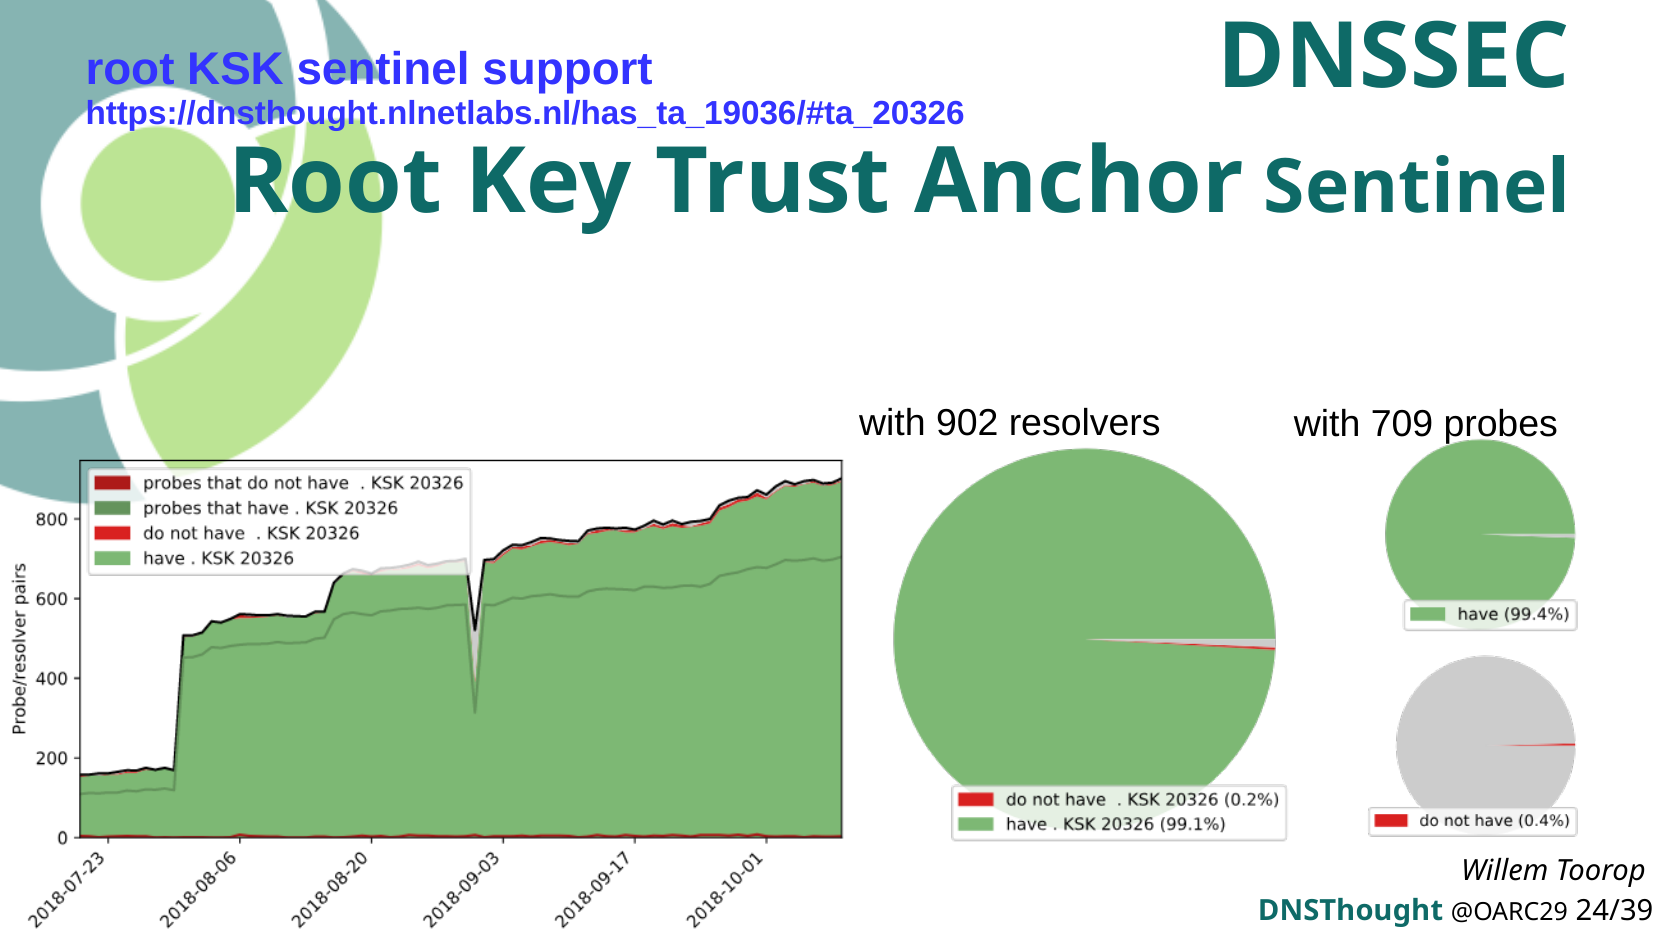

# DNSSEC Root Key Trust Anchor Sentinel
root KSK sentinel support
https://dnsthought.nlnetlabs.nl/has_ta_19036/#ta_20326
with 902 resolvers
with 709 probes
24